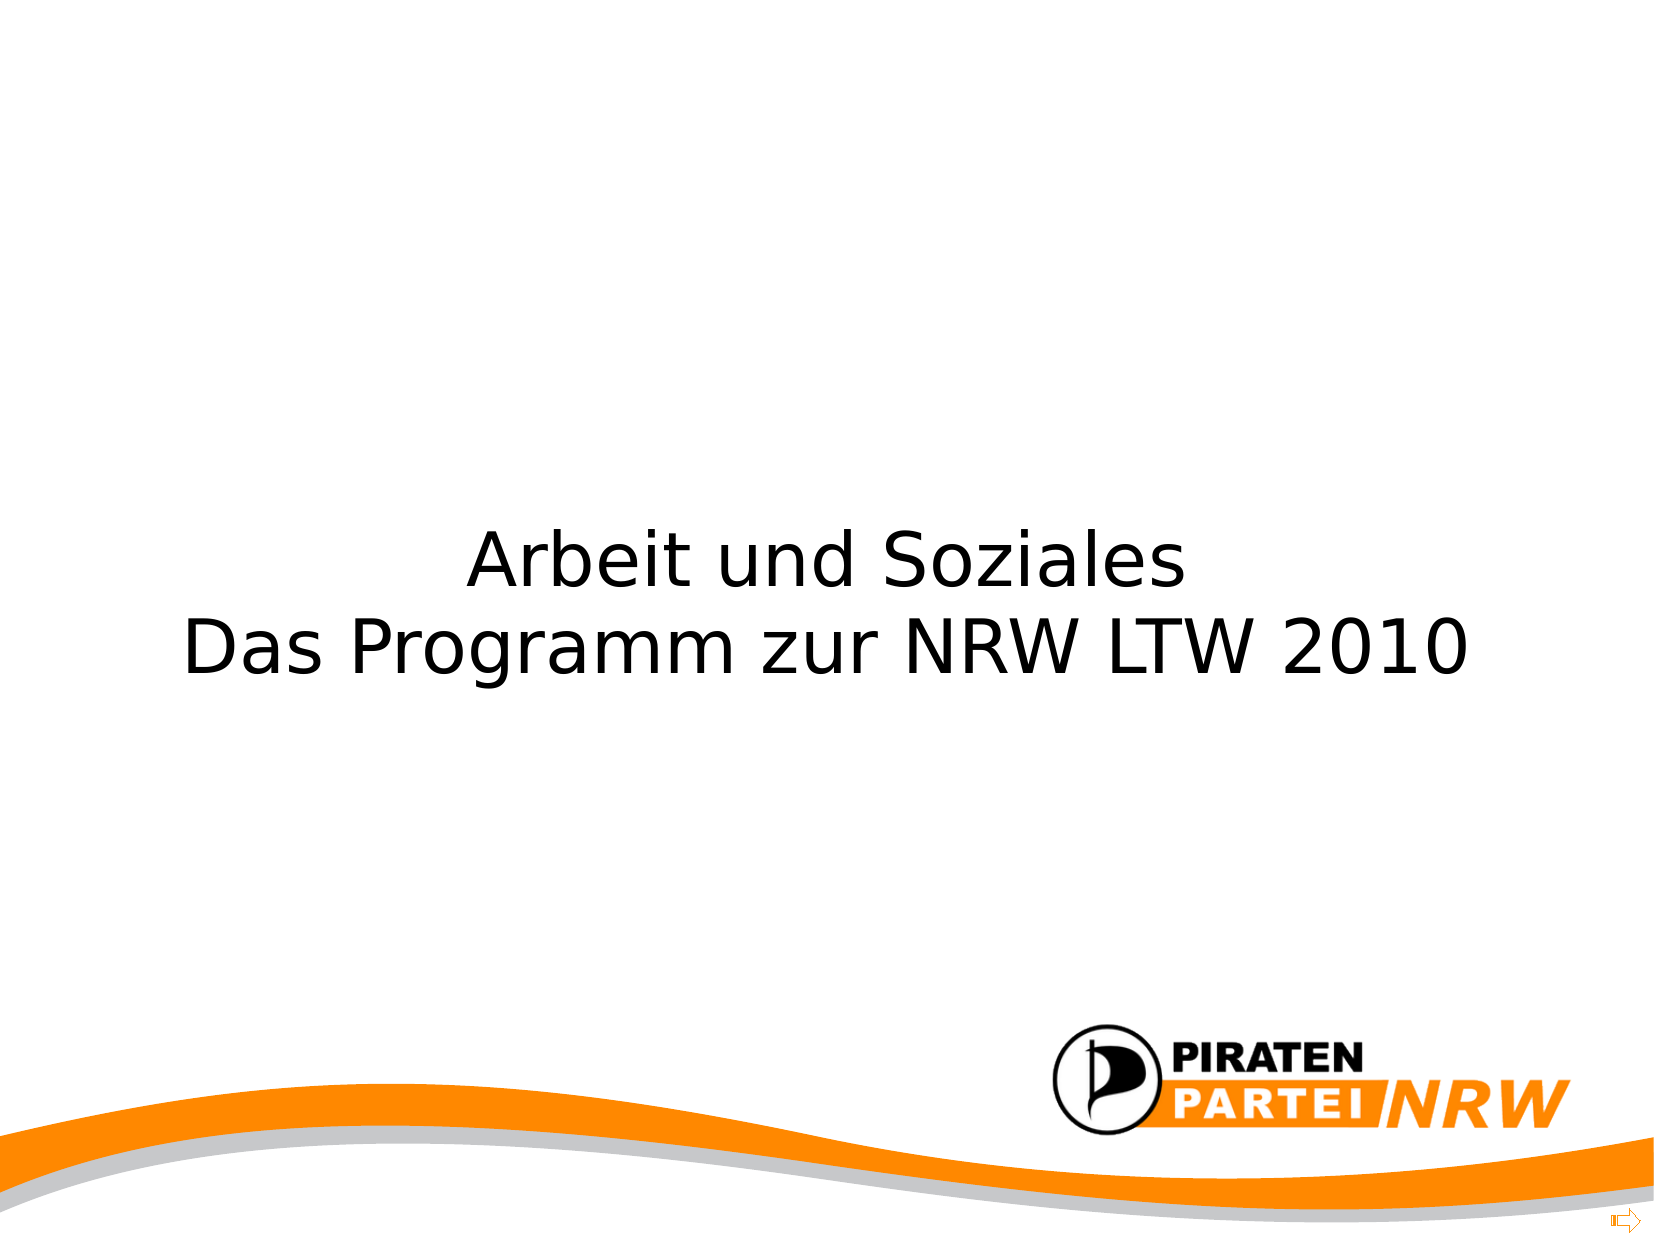

Arbeit und Soziales
# Das Programm zur NRW LTW 2010